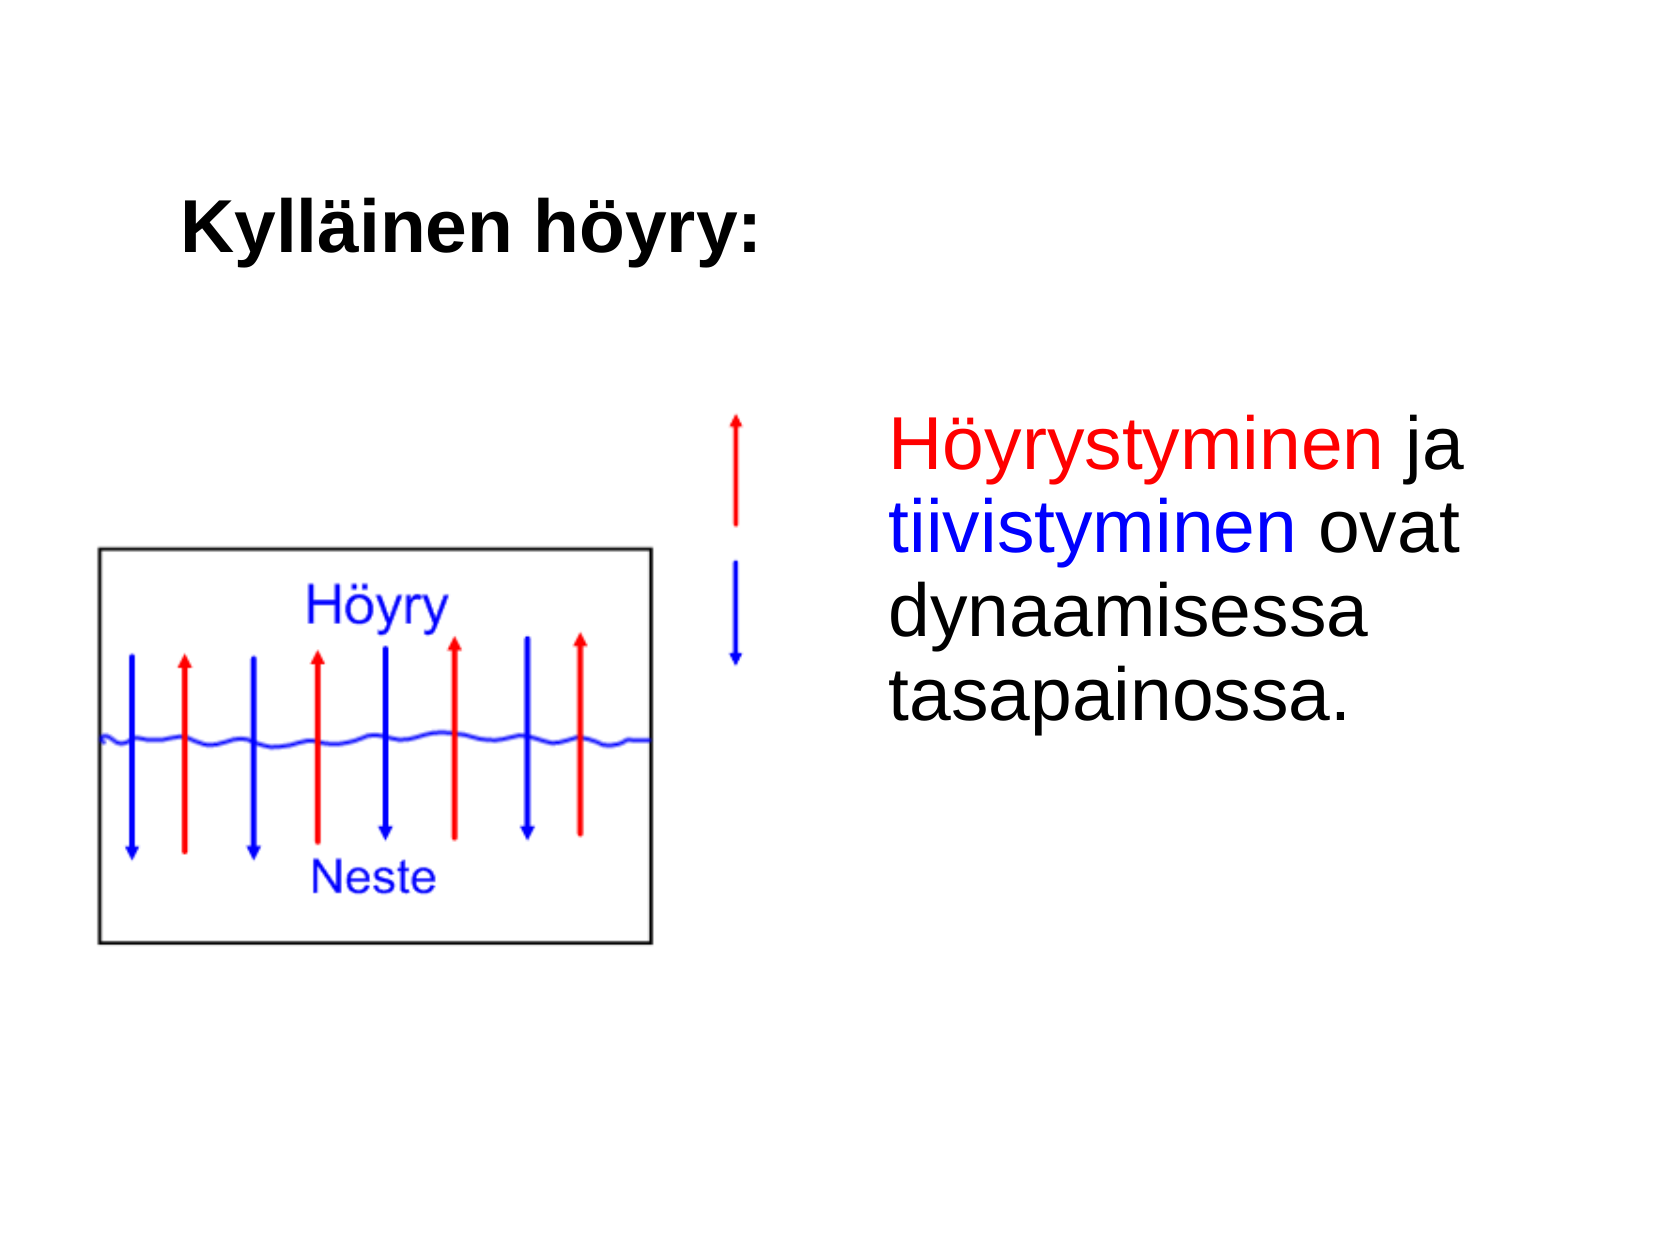

Kylläinen höyry:
Höyrystyminen ja
tiivistyminen ovat
dynaamisessa
tasapainossa.